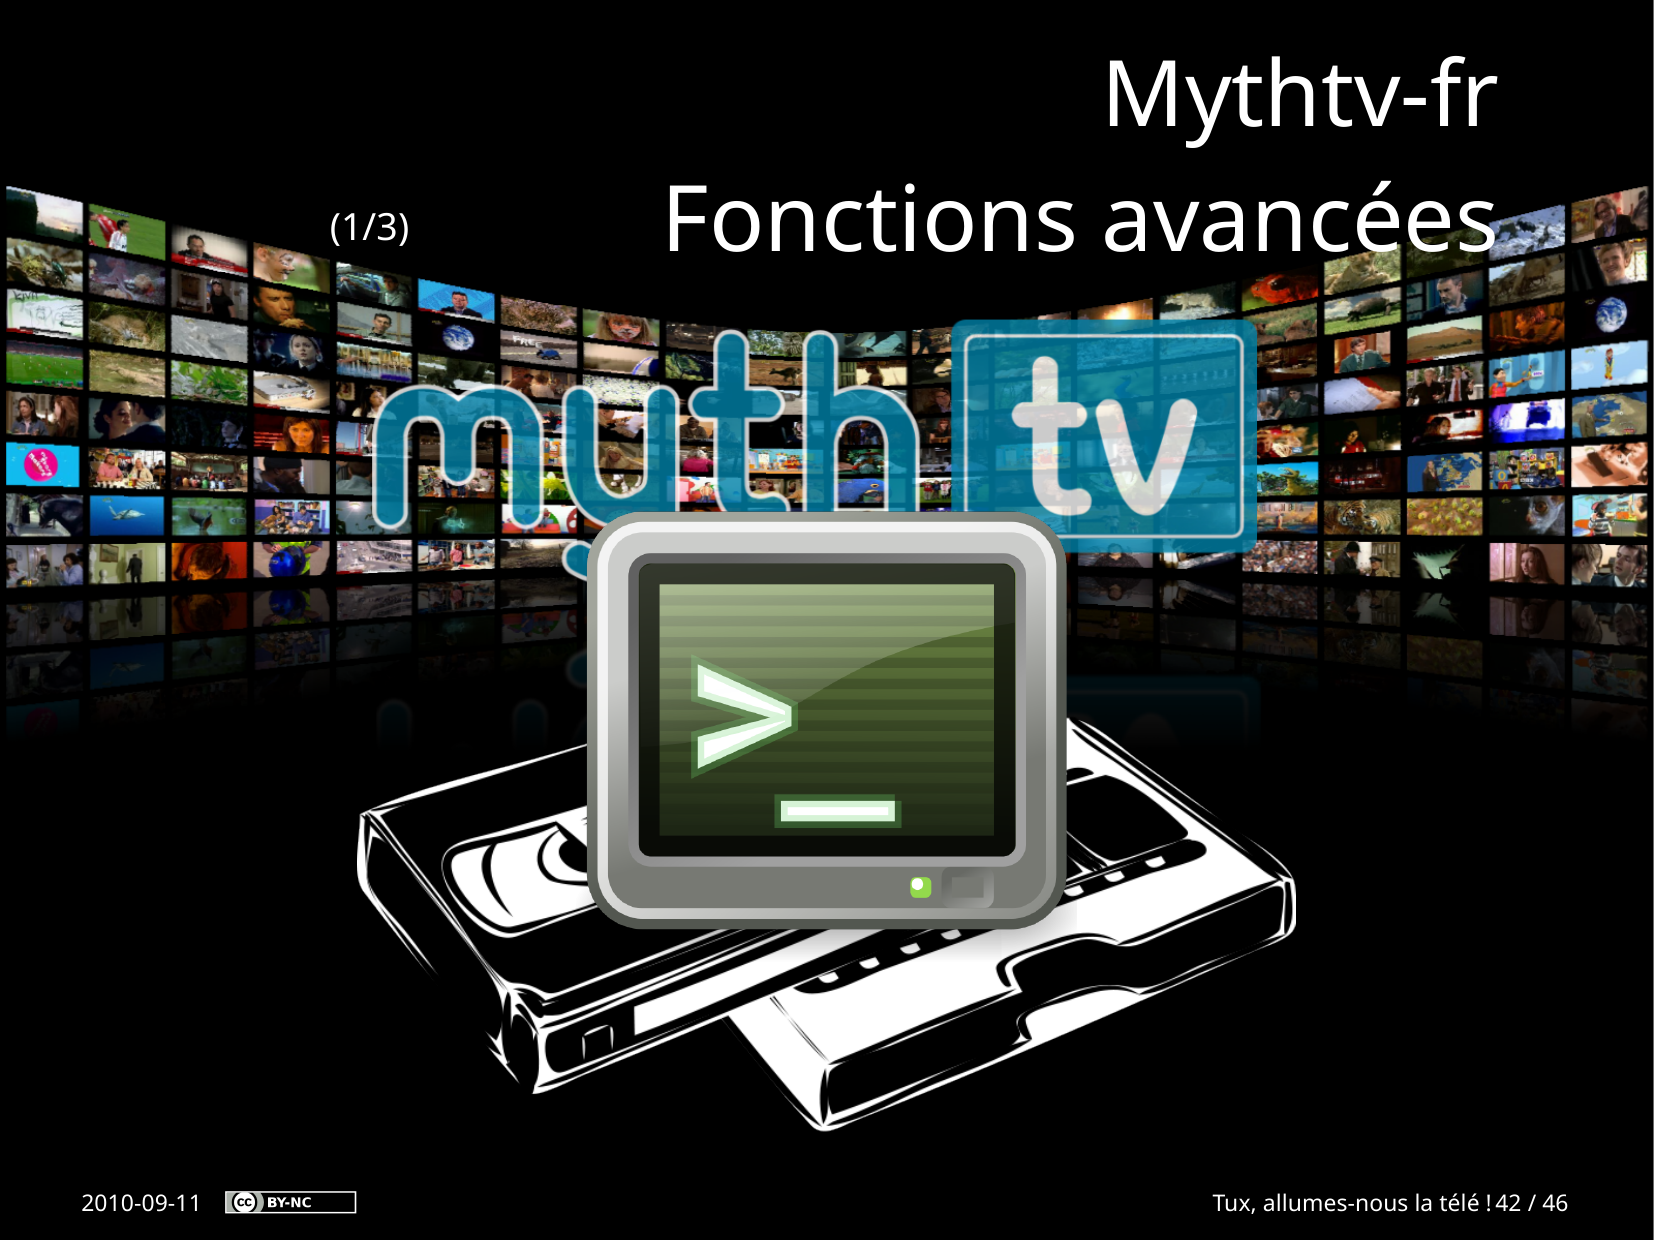

# Mythtv-fr Fonctions avancées
(1/3)
2010-09-11
Tux, allumes-nous la télé !
42